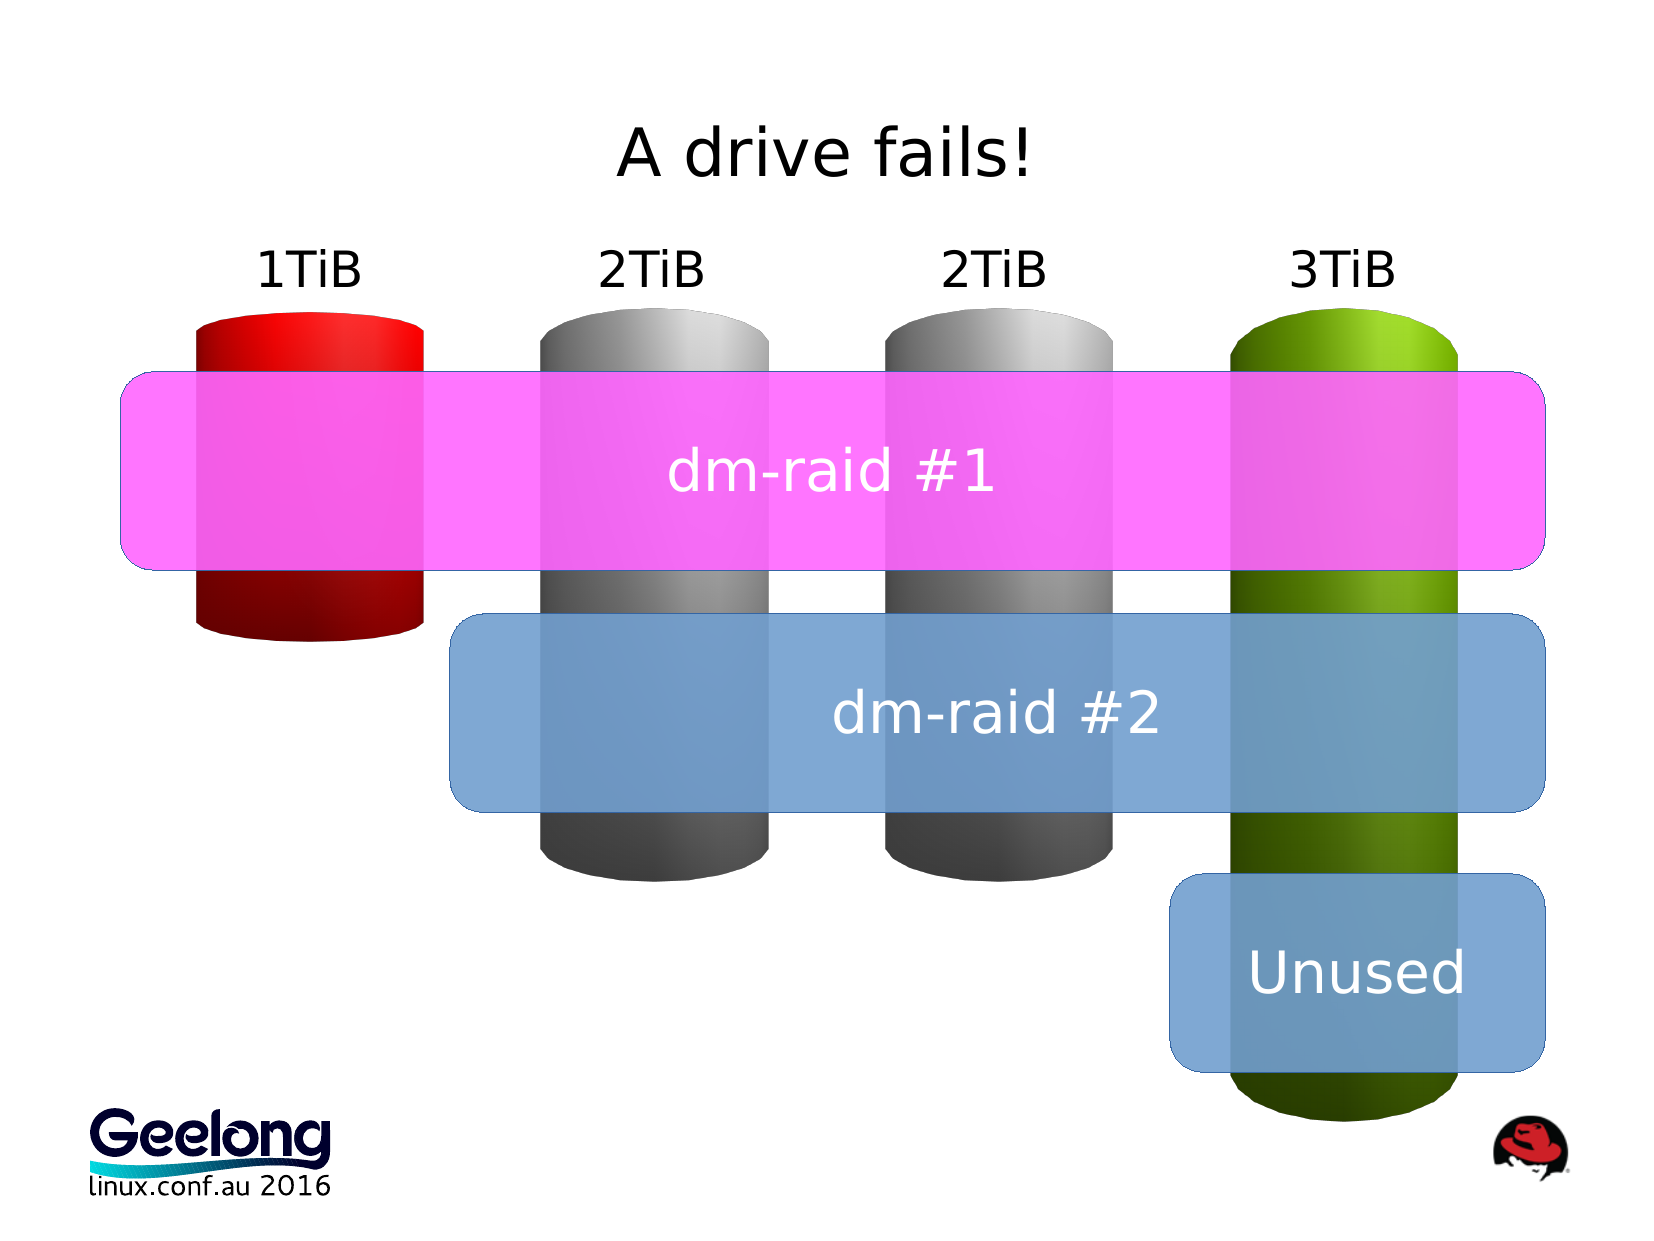

# A drive fails!
1TiB
2TiB
2TiB
3TiB
dm-raid #1
dm-raid #2
Unused